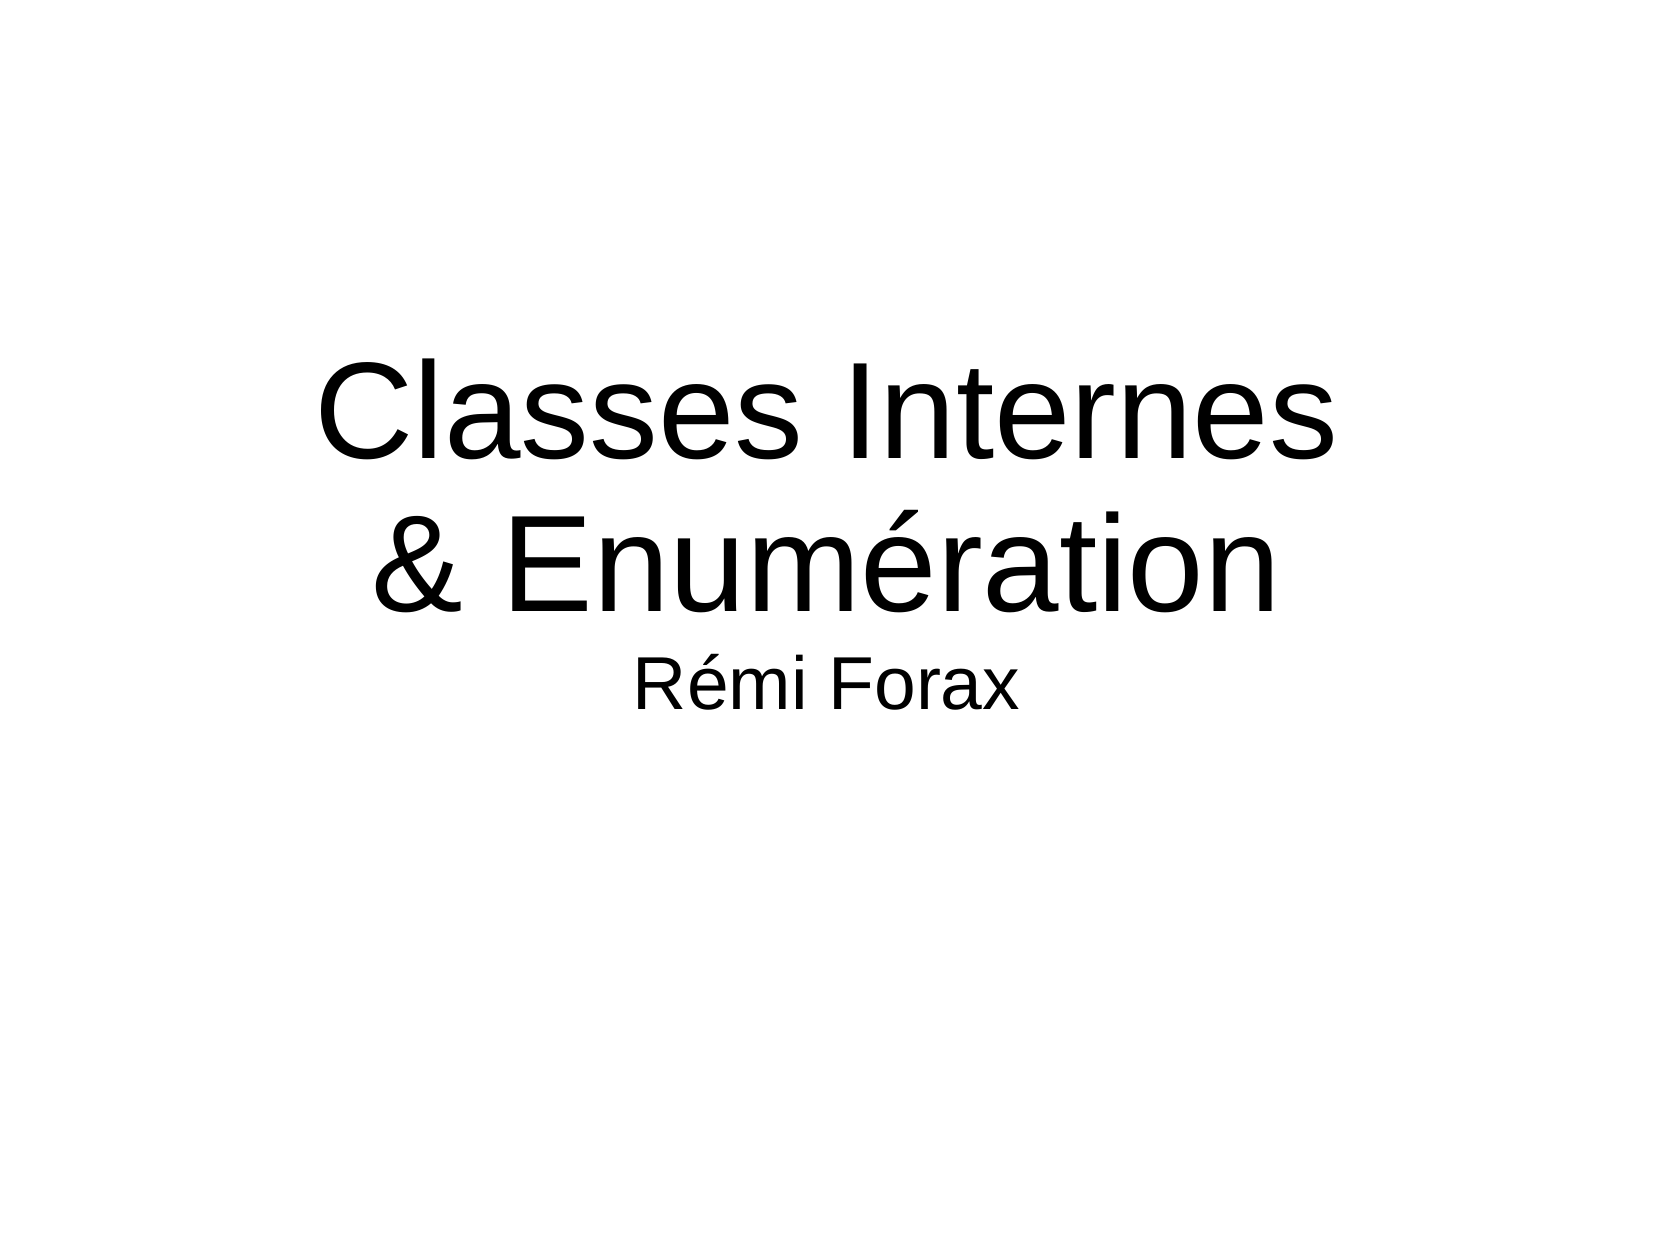

# Classes Internes & Enumération Rémi Forax